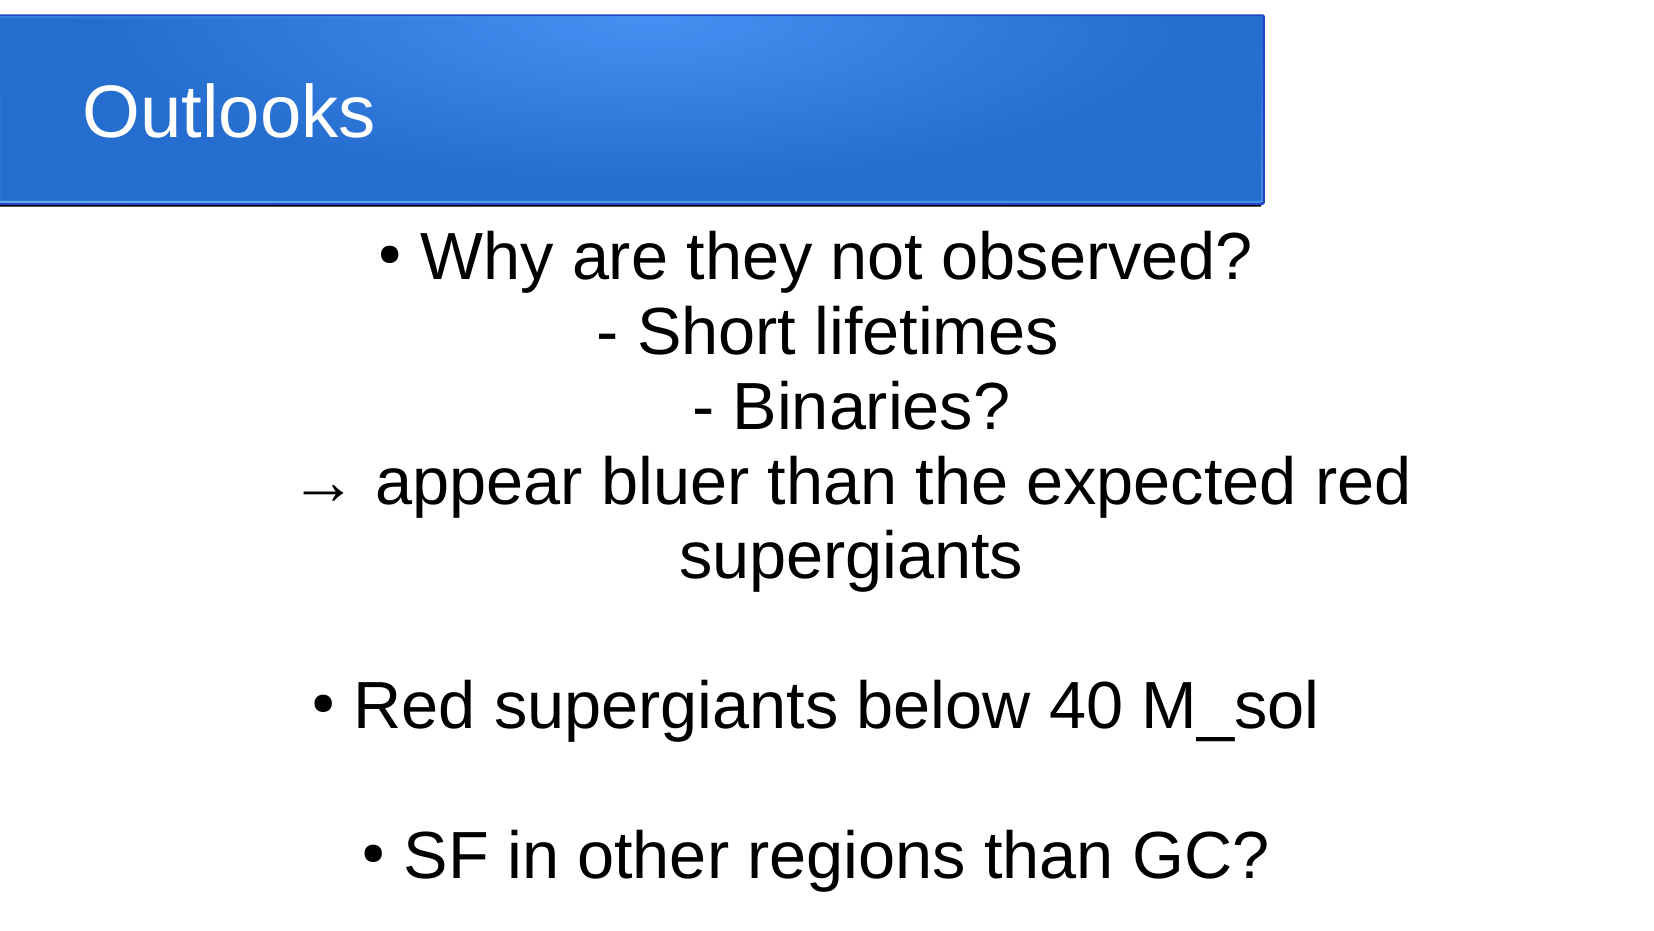

# Outlooks
 Why are they not observed?
- Short lifetimes
- Binaries?
→ appear bluer than the expected red supergiants
 Red supergiants below 40 M_sol
 SF in other regions than GC?